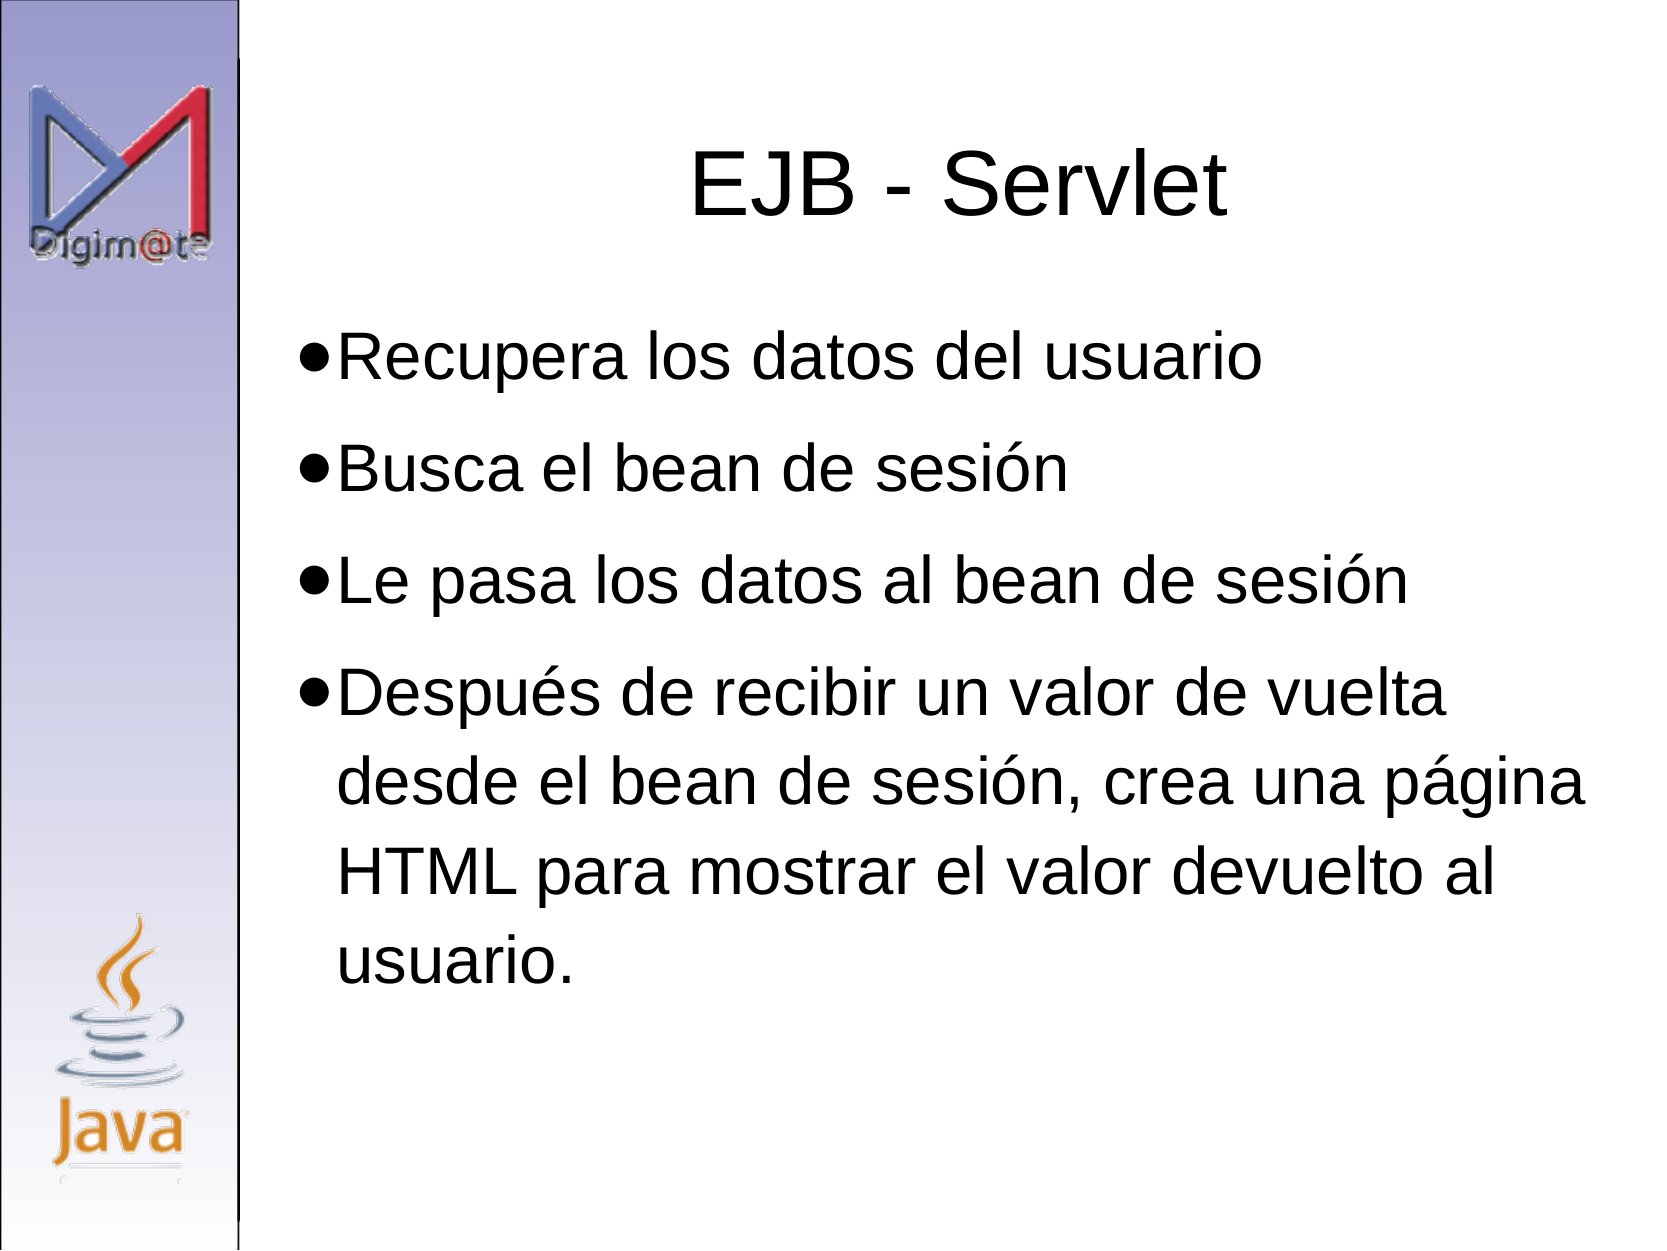

# EJB - Servlet
Recupera los datos del usuario
Busca el bean de sesión
Le pasa los datos al bean de sesión
Después de recibir un valor de vuelta desde el bean de sesión, crea una página HTML para mostrar el valor devuelto al usuario.